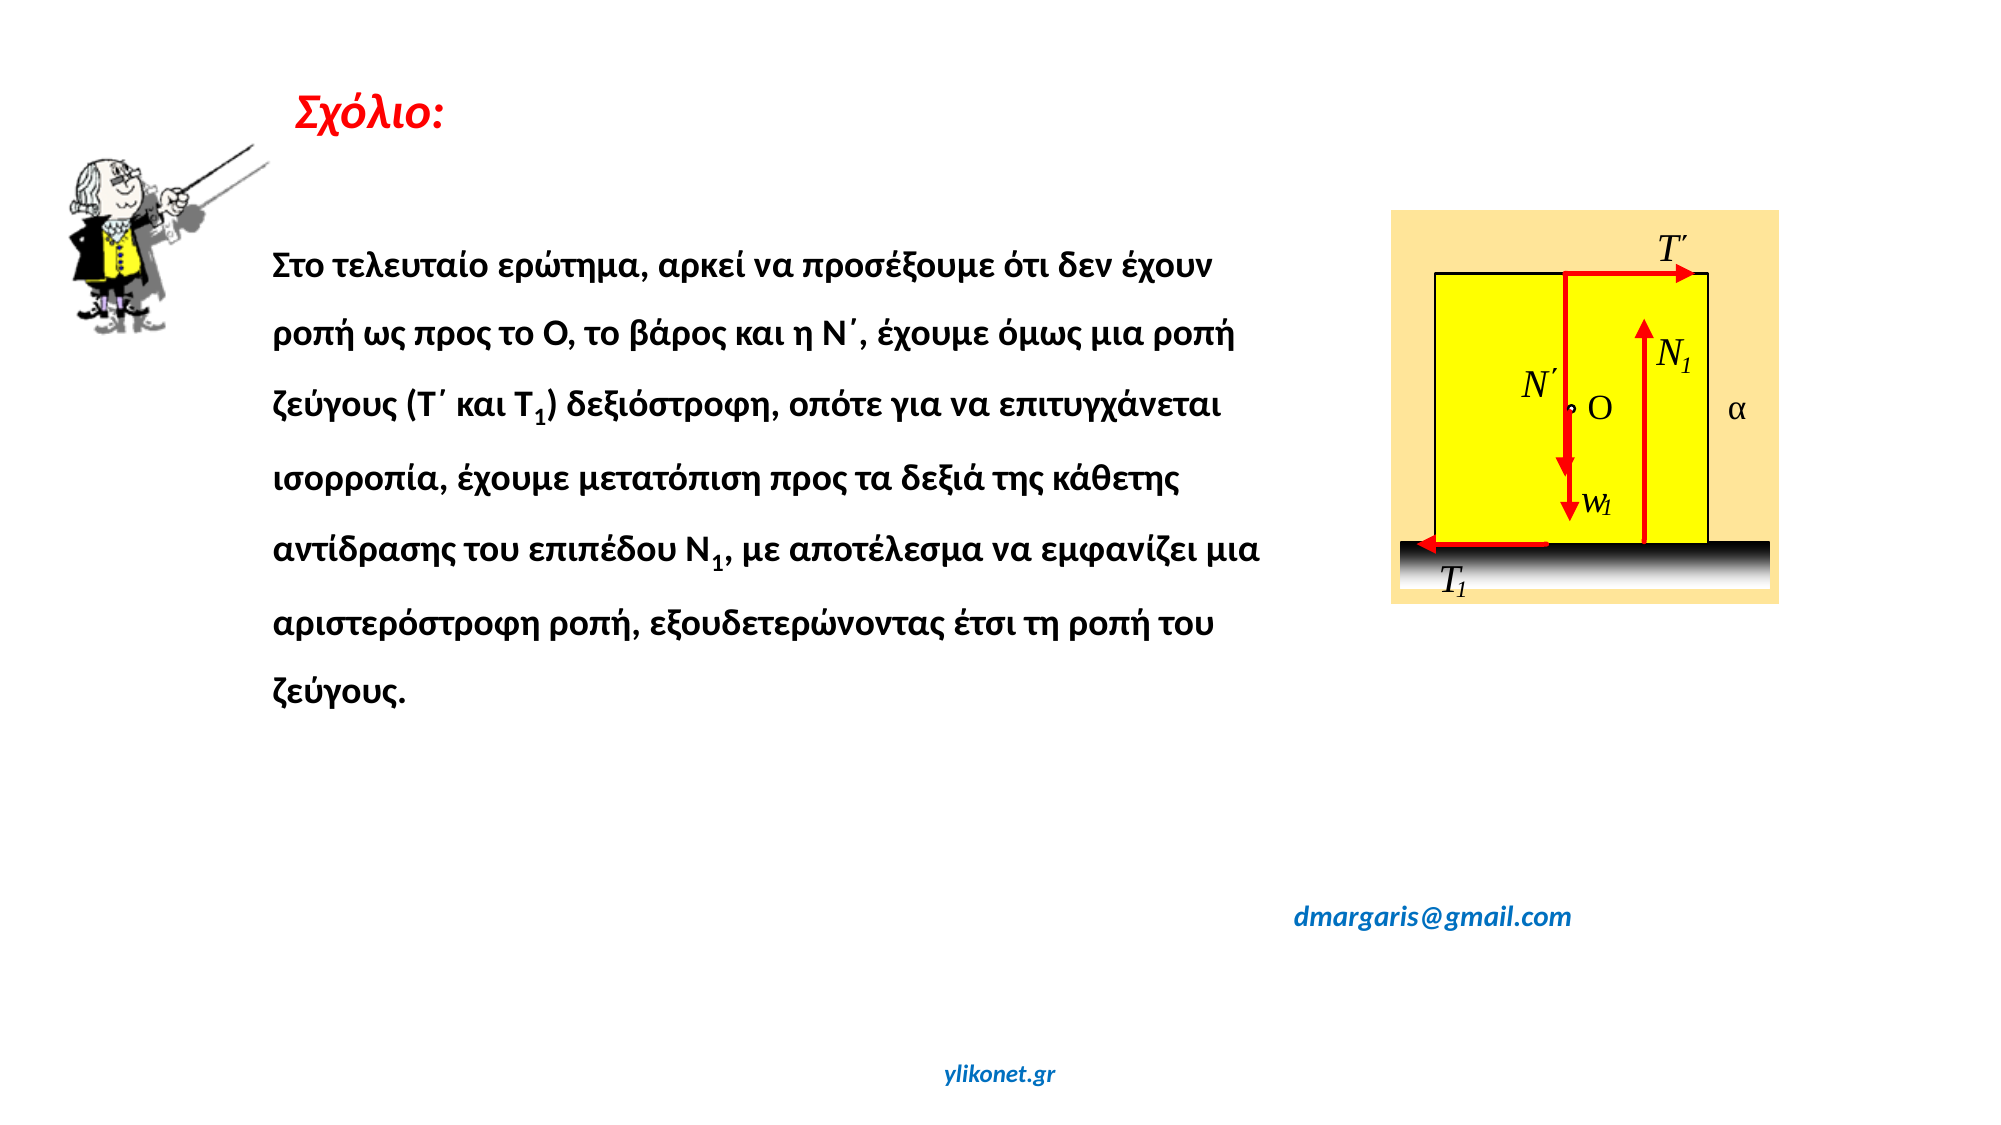

Σχόλιο:
Στο τελευταίο ερώτημα, αρκεί να προσέξουμε ότι δεν έχουν ροπή ως προς το Ο, το βάρος και η Ν΄, έχουμε όμως μια ροπή ζεύγους (Τ΄ και Τ1) δεξιόστροφη, οπότε για να επιτυγχάνεται ισορροπία, έχουμε μετατόπιση προς τα δεξιά της κάθετης αντίδρασης του επιπέδου Ν1, με αποτέλεσμα να εμφανίζει μια αριστερόστροφη ροπή, εξουδετερώνοντας έτσι τη ροπή του ζεύγους.
dmargaris@gmail.com
ylikonet.gr